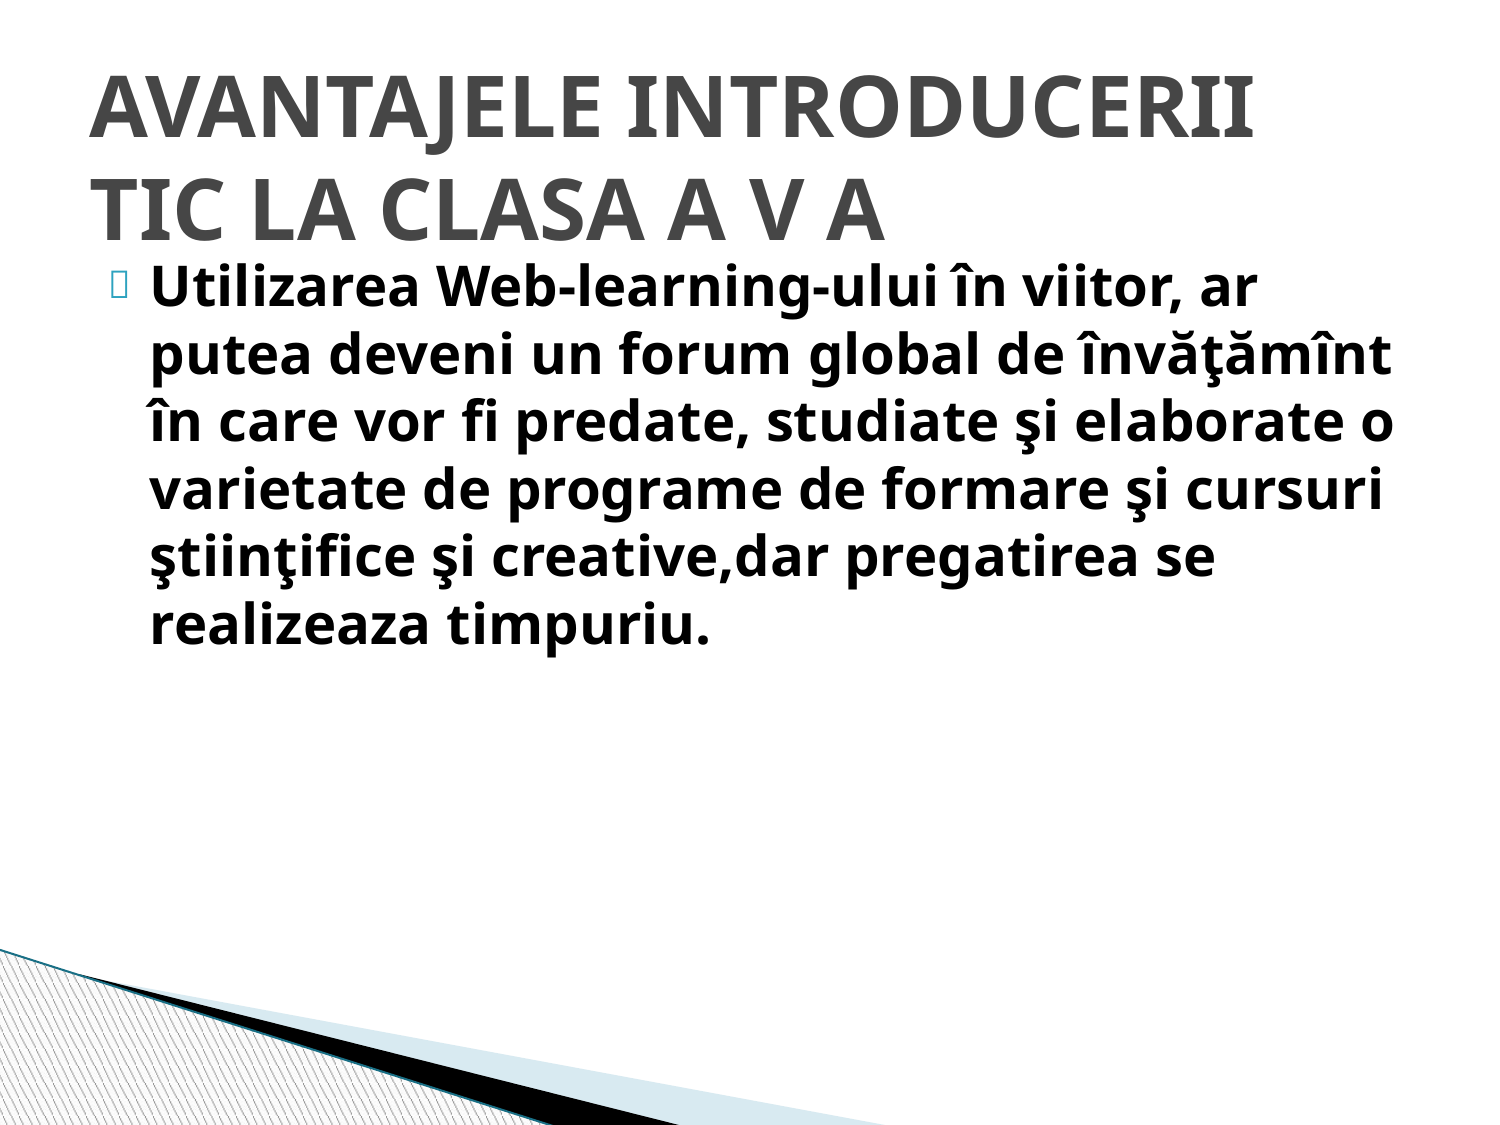

AVANTAJELE INTRODUCERII TIC LA CLASA A V A
# Utilizarea Web-learning-ului în viitor, ar putea deveni un forum global de învăţămînt în care vor fi predate, studiate şi elaborate o varietate de programe de formare şi cursuri ştiinţifice şi creative,dar pregatirea se realizeaza timpuriu.